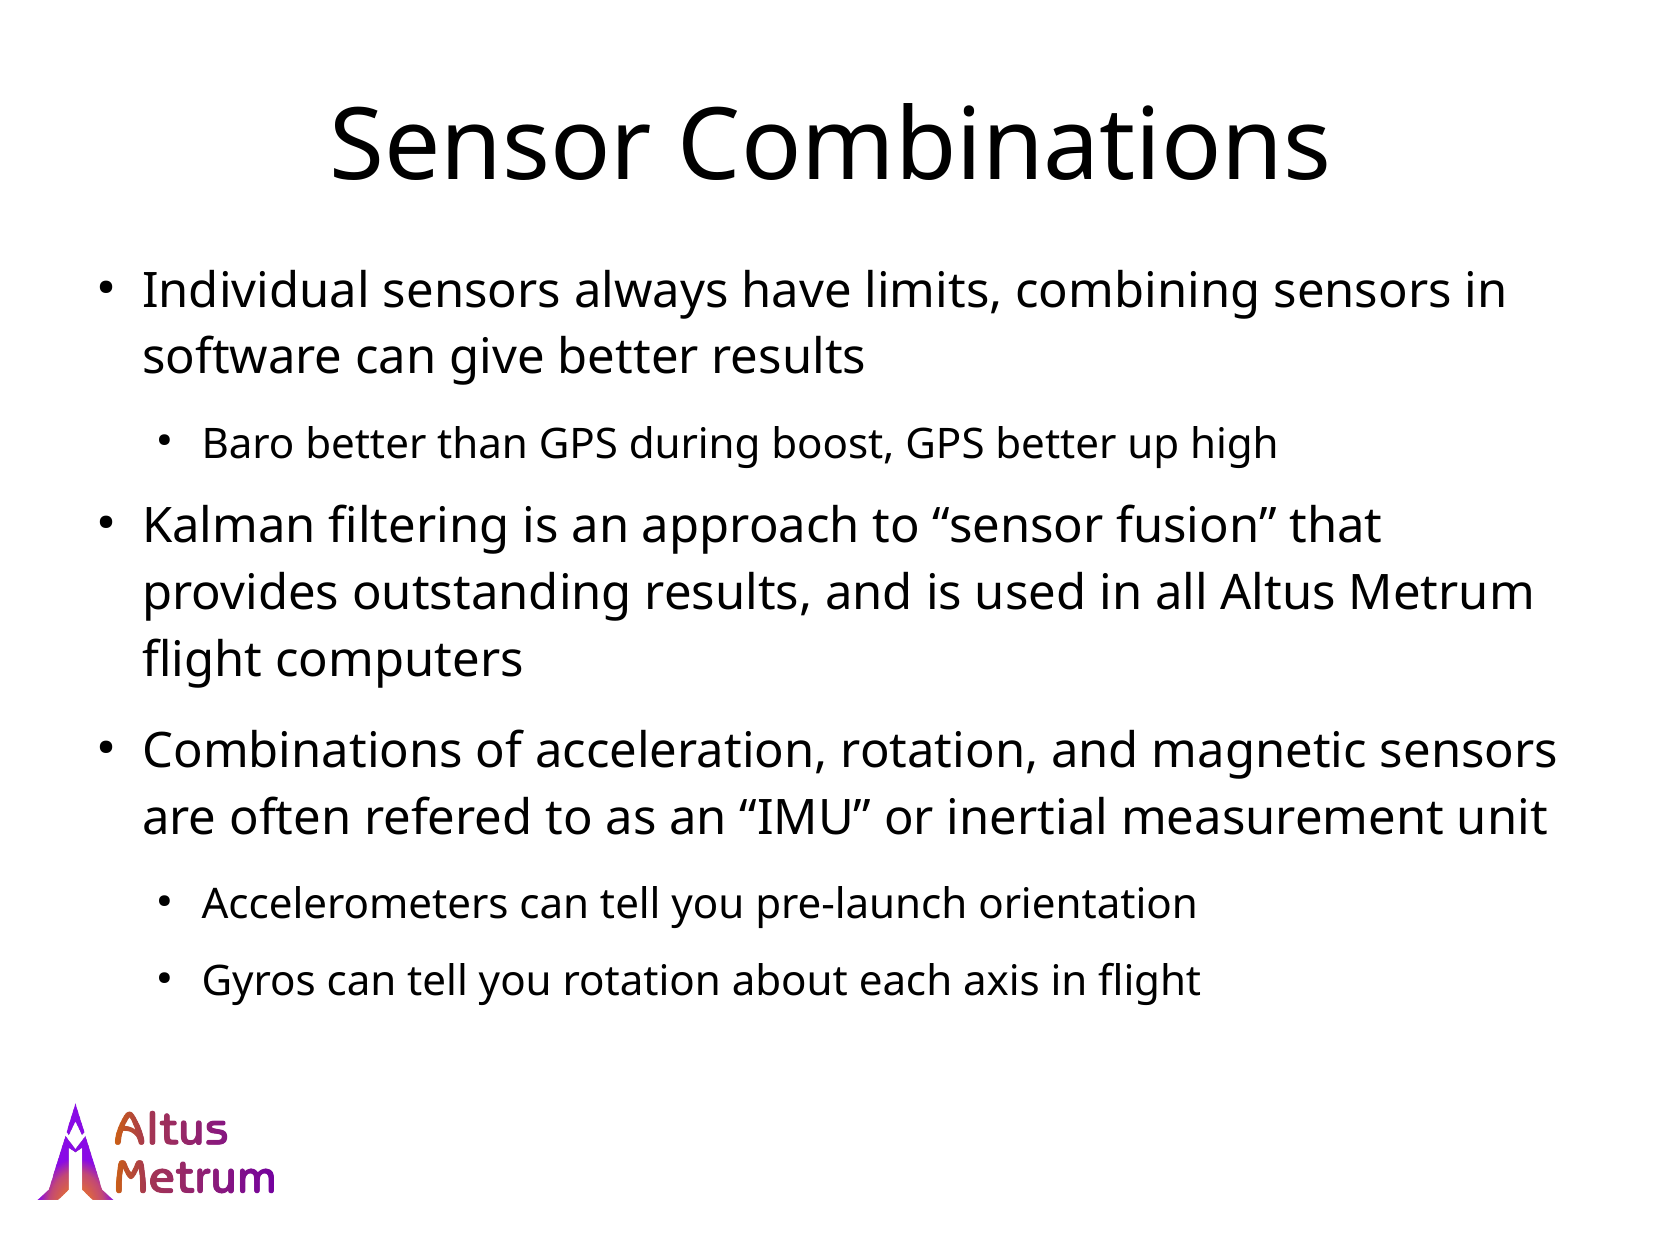

# Sensor Combinations
Individual sensors always have limits, combining sensors in software can give better results
Baro better than GPS during boost, GPS better up high
Kalman filtering is an approach to “sensor fusion” that provides outstanding results, and is used in all Altus Metrum flight computers
Combinations of acceleration, rotation, and magnetic sensors are often refered to as an “IMU” or inertial measurement unit
Accelerometers can tell you pre-launch orientation
Gyros can tell you rotation about each axis in flight